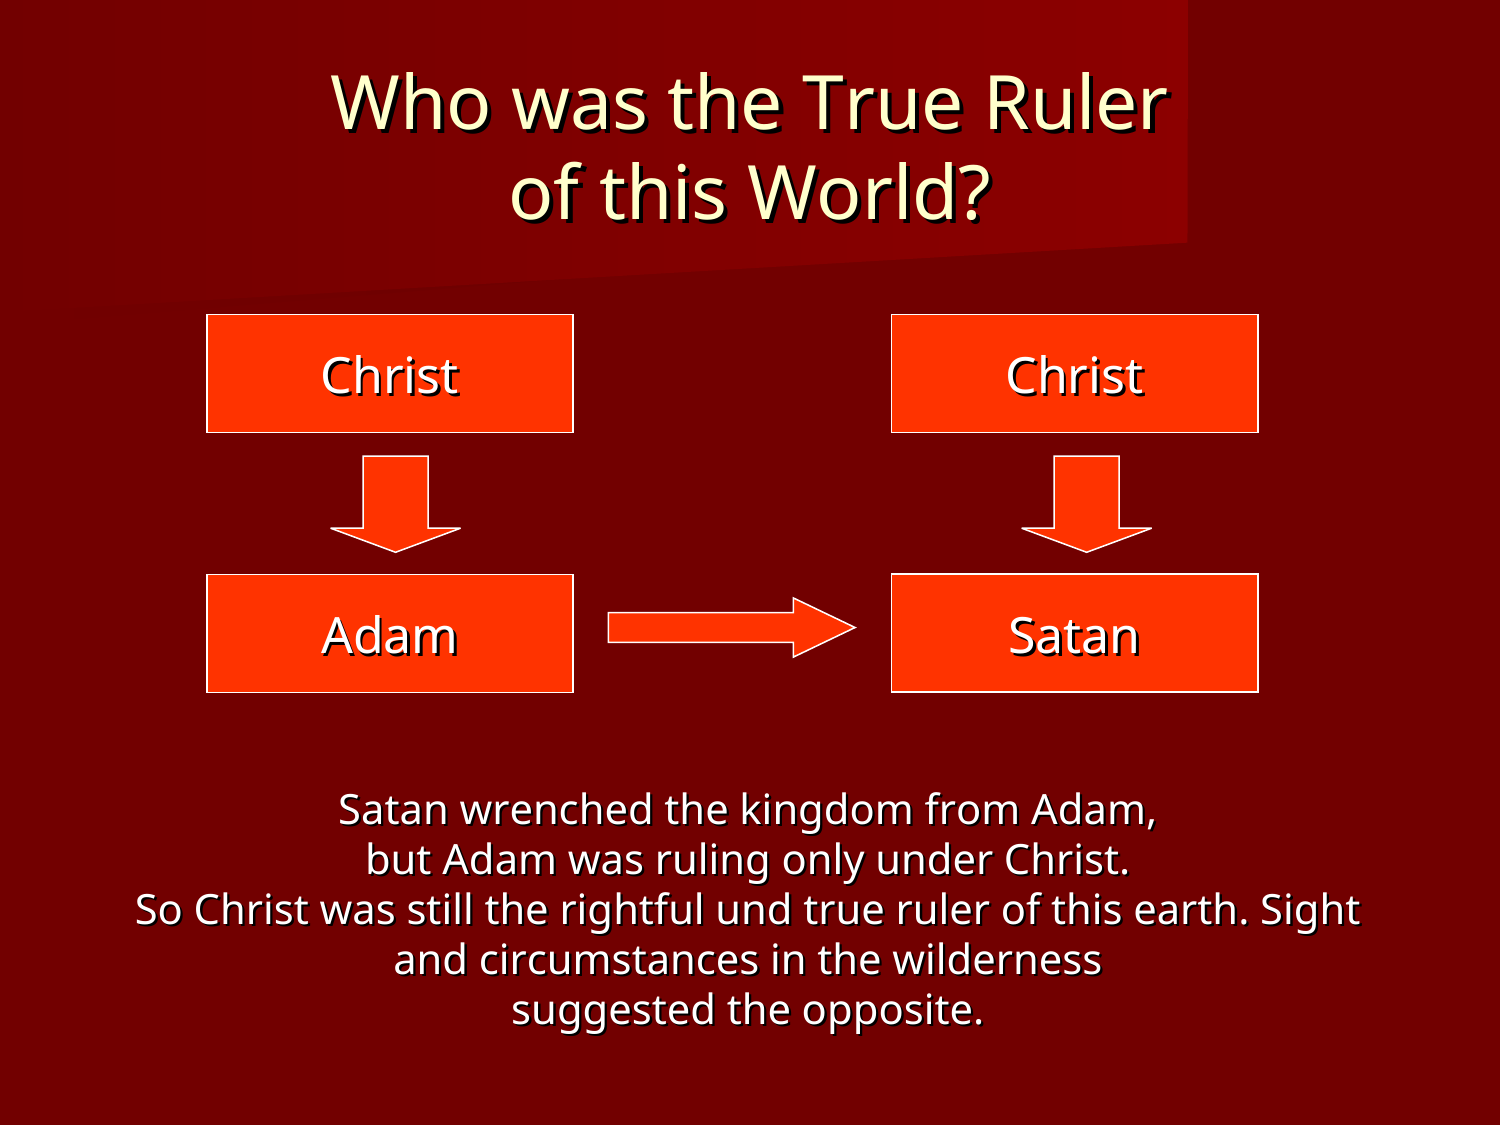

# Who was the True Ruler of this World?
Christ
Christ
Adam
Satan
Satan wrenched the kingdom from Adam,
but Adam was ruling only under Christ.
So Christ was still the rightful und true ruler of this earth. Sight and circumstances in the wilderness
suggested the opposite.